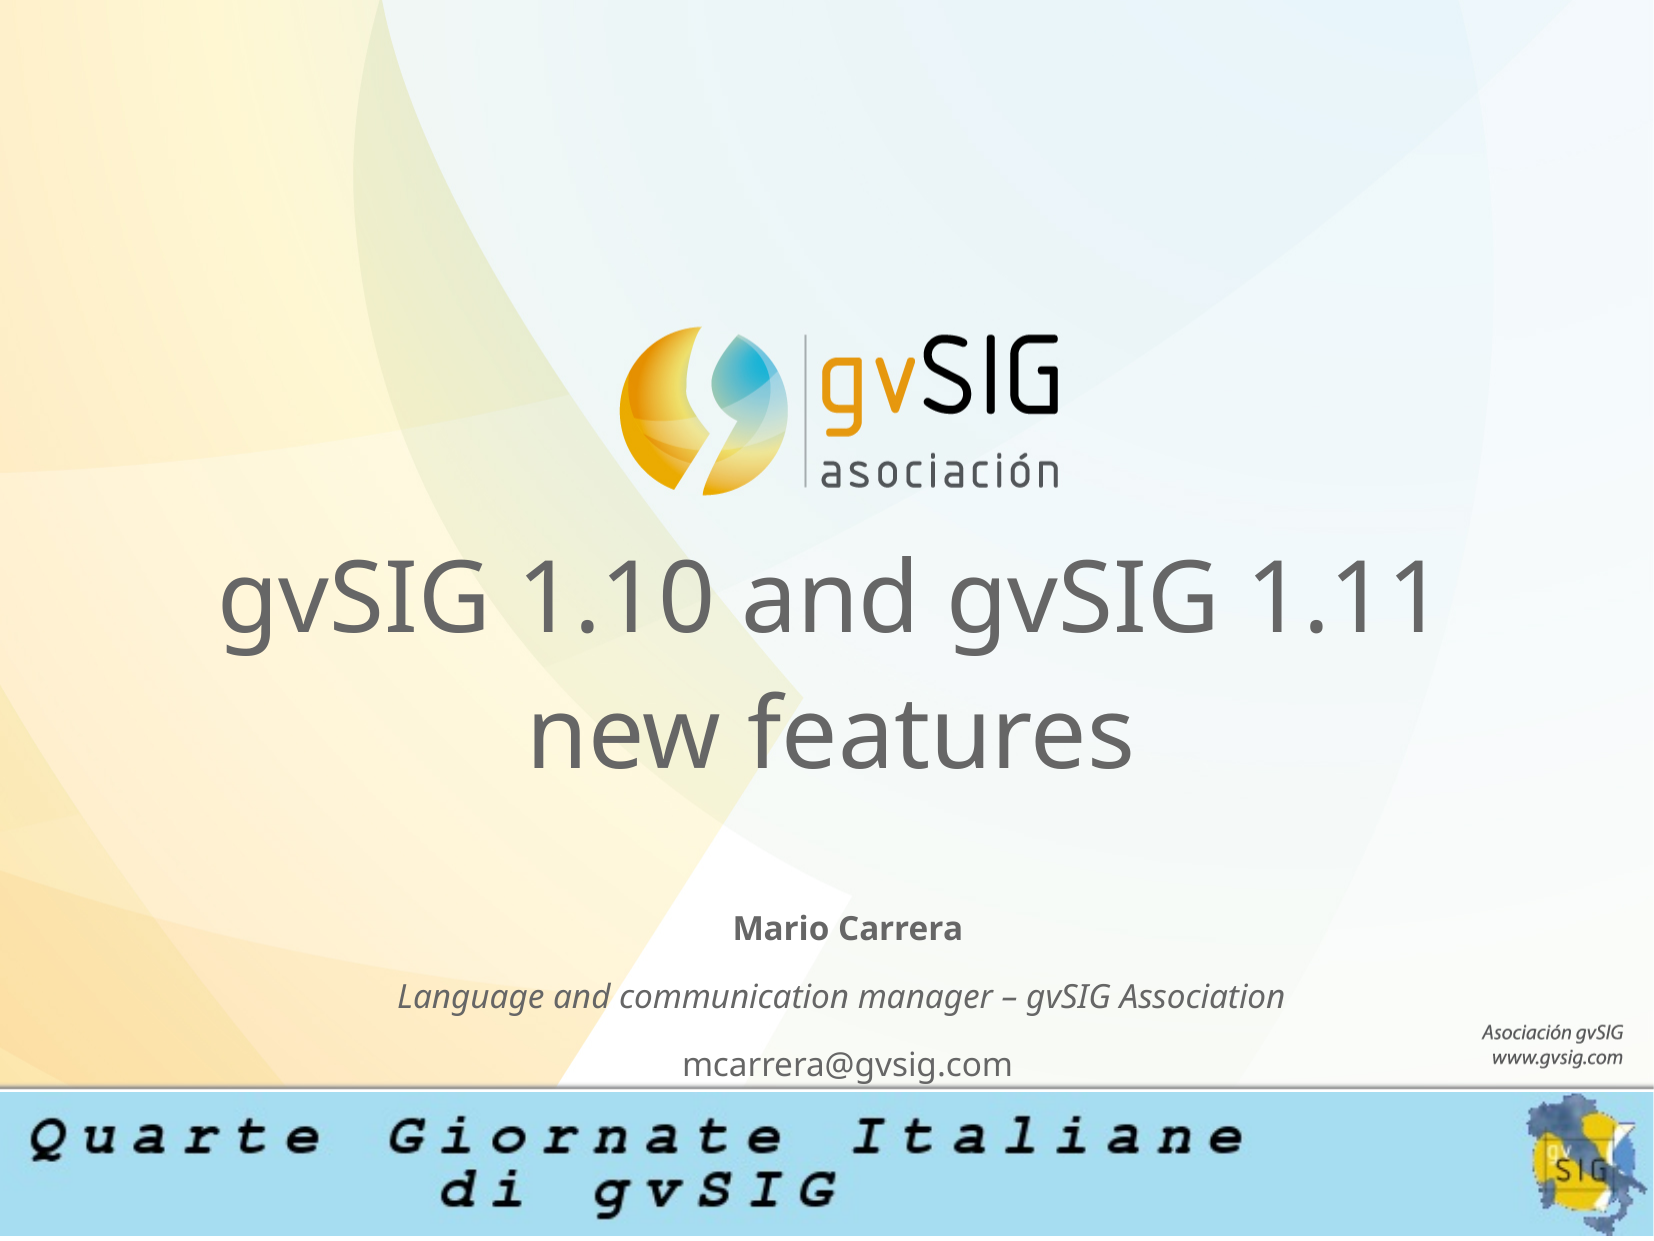

# gvSIG 1.10 and gvSIG 1.11 new features
Mario Carrera
Language and communication manager – gvSIG Association
mcarrera@gvsig.com
Espacio para logotipos